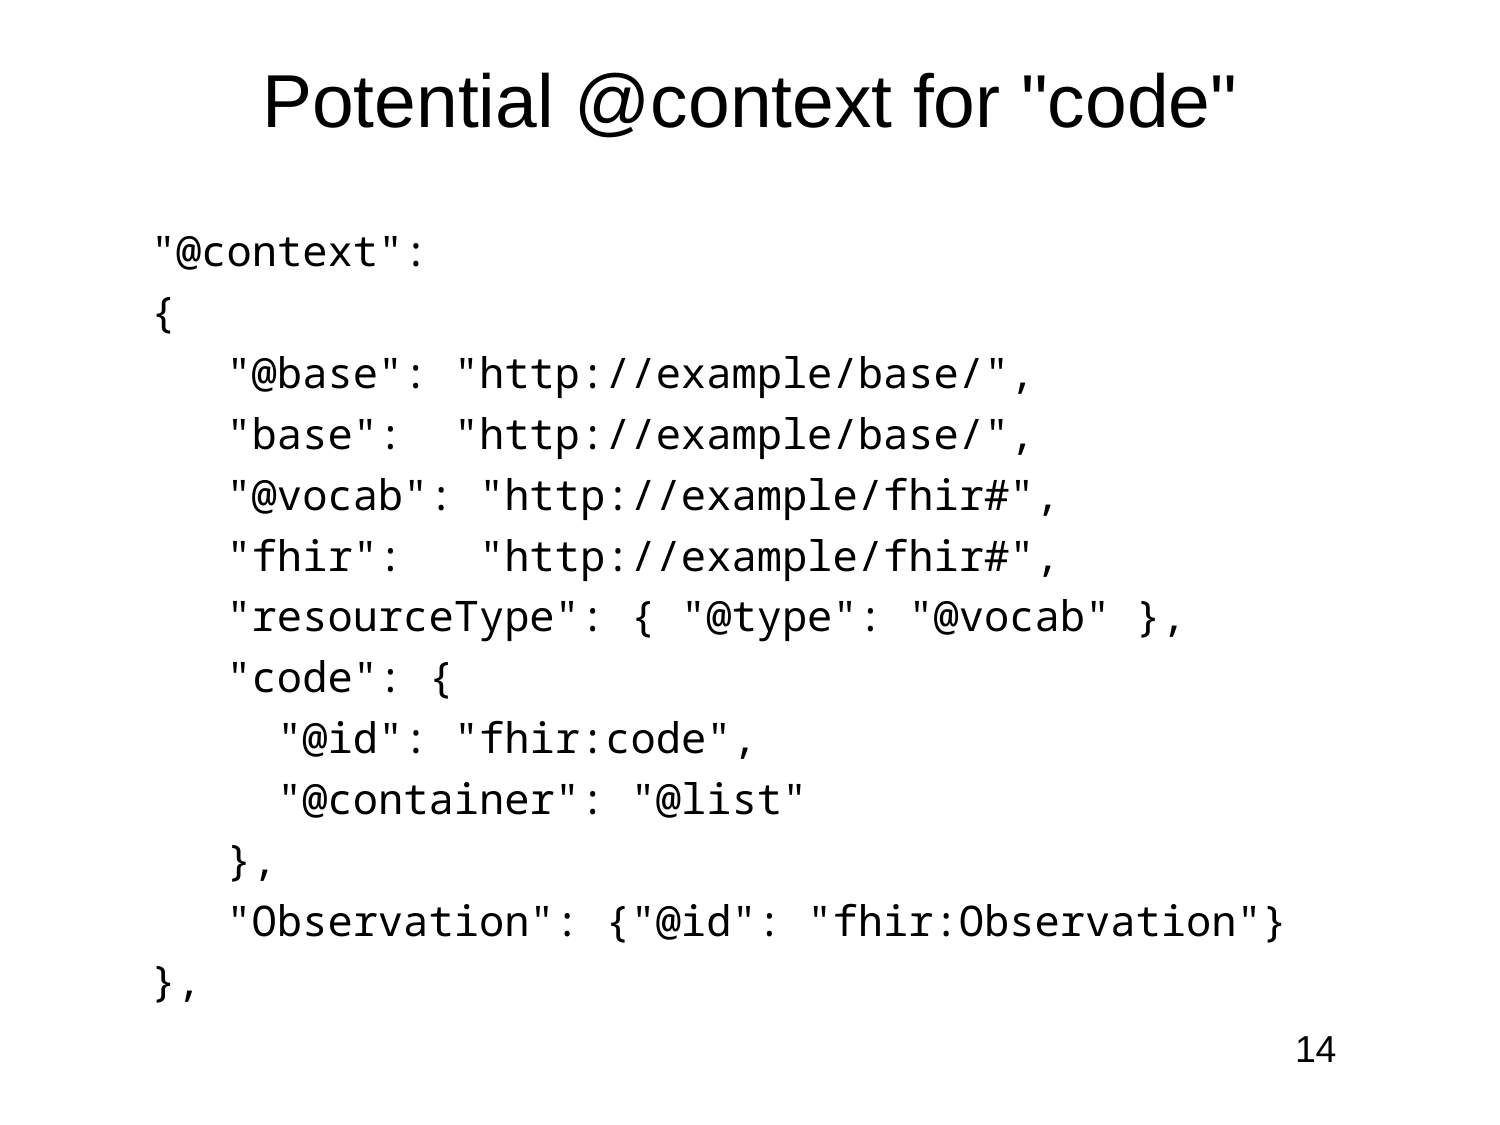

# Potential @context for "code"
 "@context":
 {
 "@base": "http://example/base/",
 "base": "http://example/base/",
 "@vocab": "http://example/fhir#",
 "fhir": "http://example/fhir#",
 "resourceType": { "@type": "@vocab" },
 "code": {
 "@id": "fhir:code",
 "@container": "@list"
 },
 "Observation": {"@id": "fhir:Observation"}
 },
14